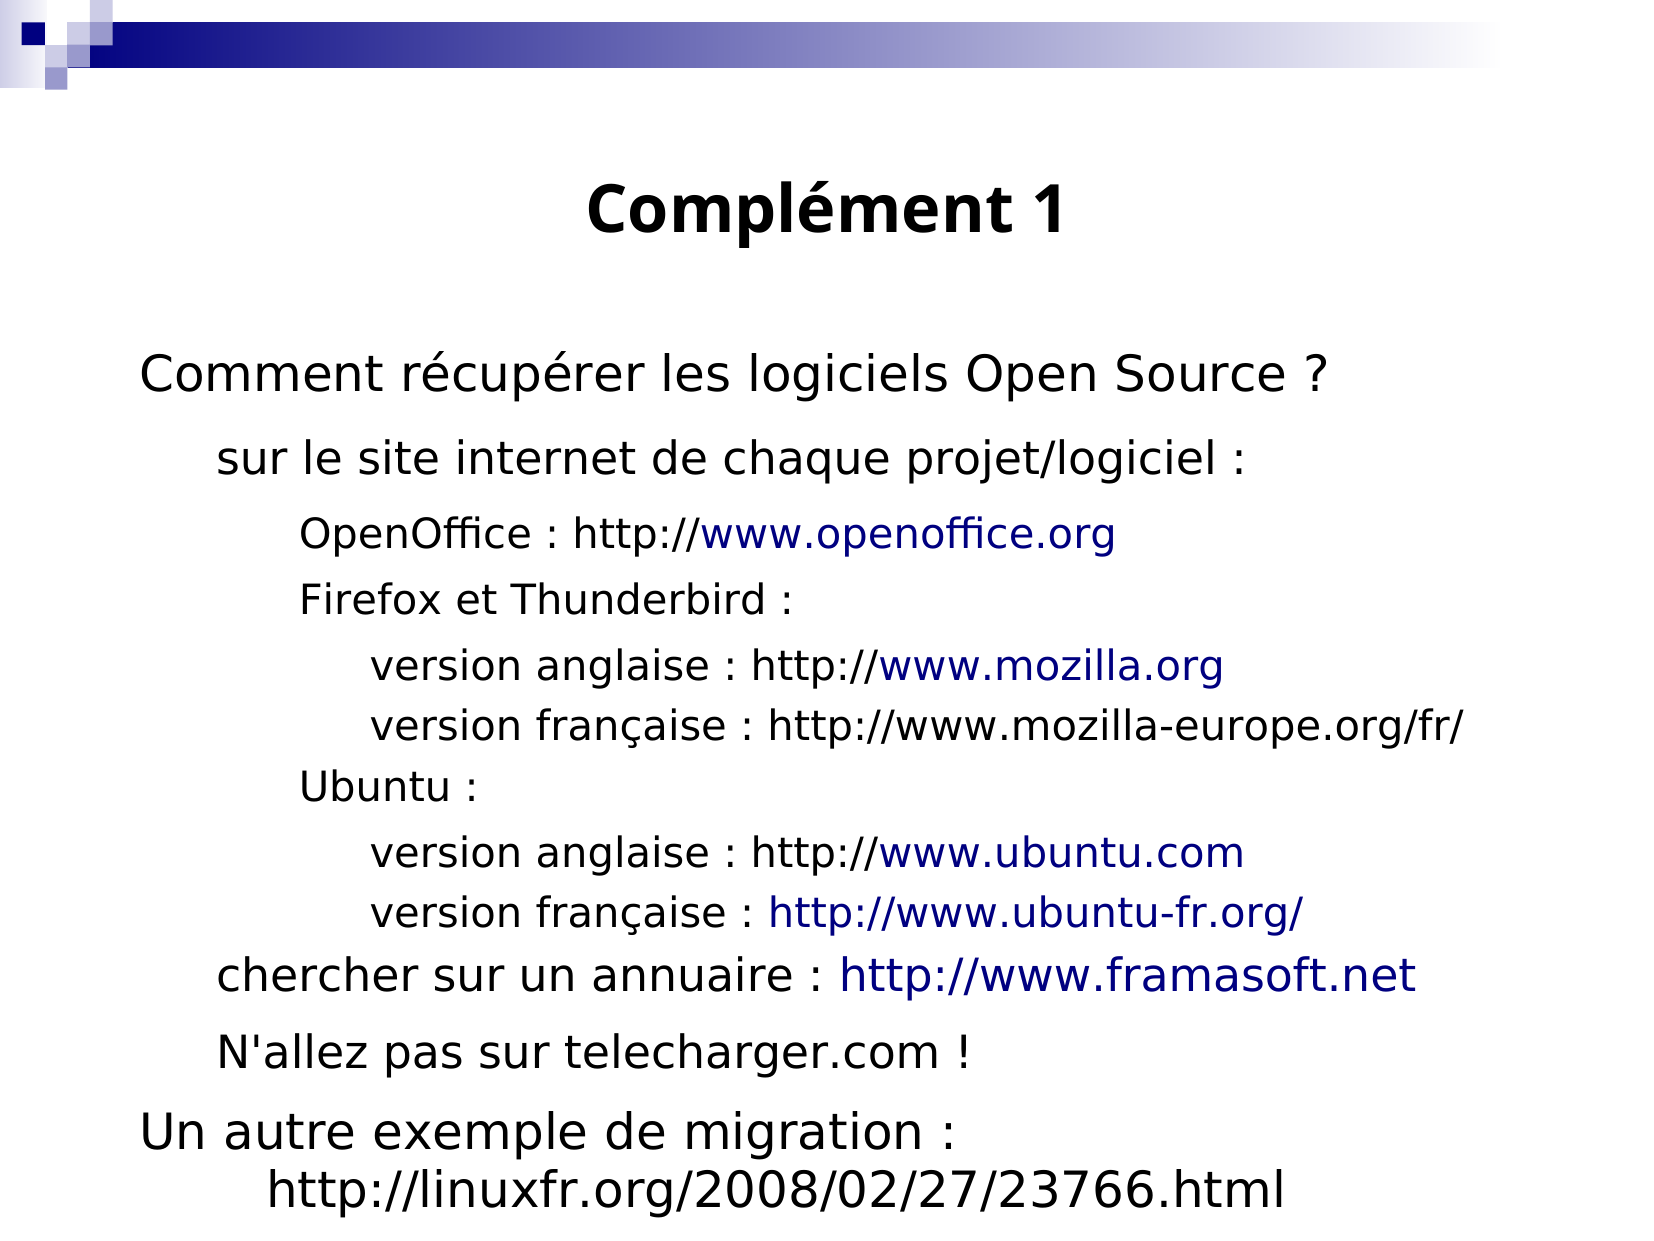

# Complément 1
Comment récupérer les logiciels Open Source ?
sur le site internet de chaque projet/logiciel :
OpenOffice : http://www.openoffice.org
Firefox et Thunderbird :
version anglaise : http://www.mozilla.org
version française : http://www.mozilla-europe.org/fr/
Ubuntu :
version anglaise : http://www.ubuntu.com
version française : http://www.ubuntu-fr.org/
chercher sur un annuaire : http://www.framasoft.net
N'allez pas sur telecharger.com !
Un autre exemple de migration :
	http://linuxfr.org/2008/02/27/23766.html